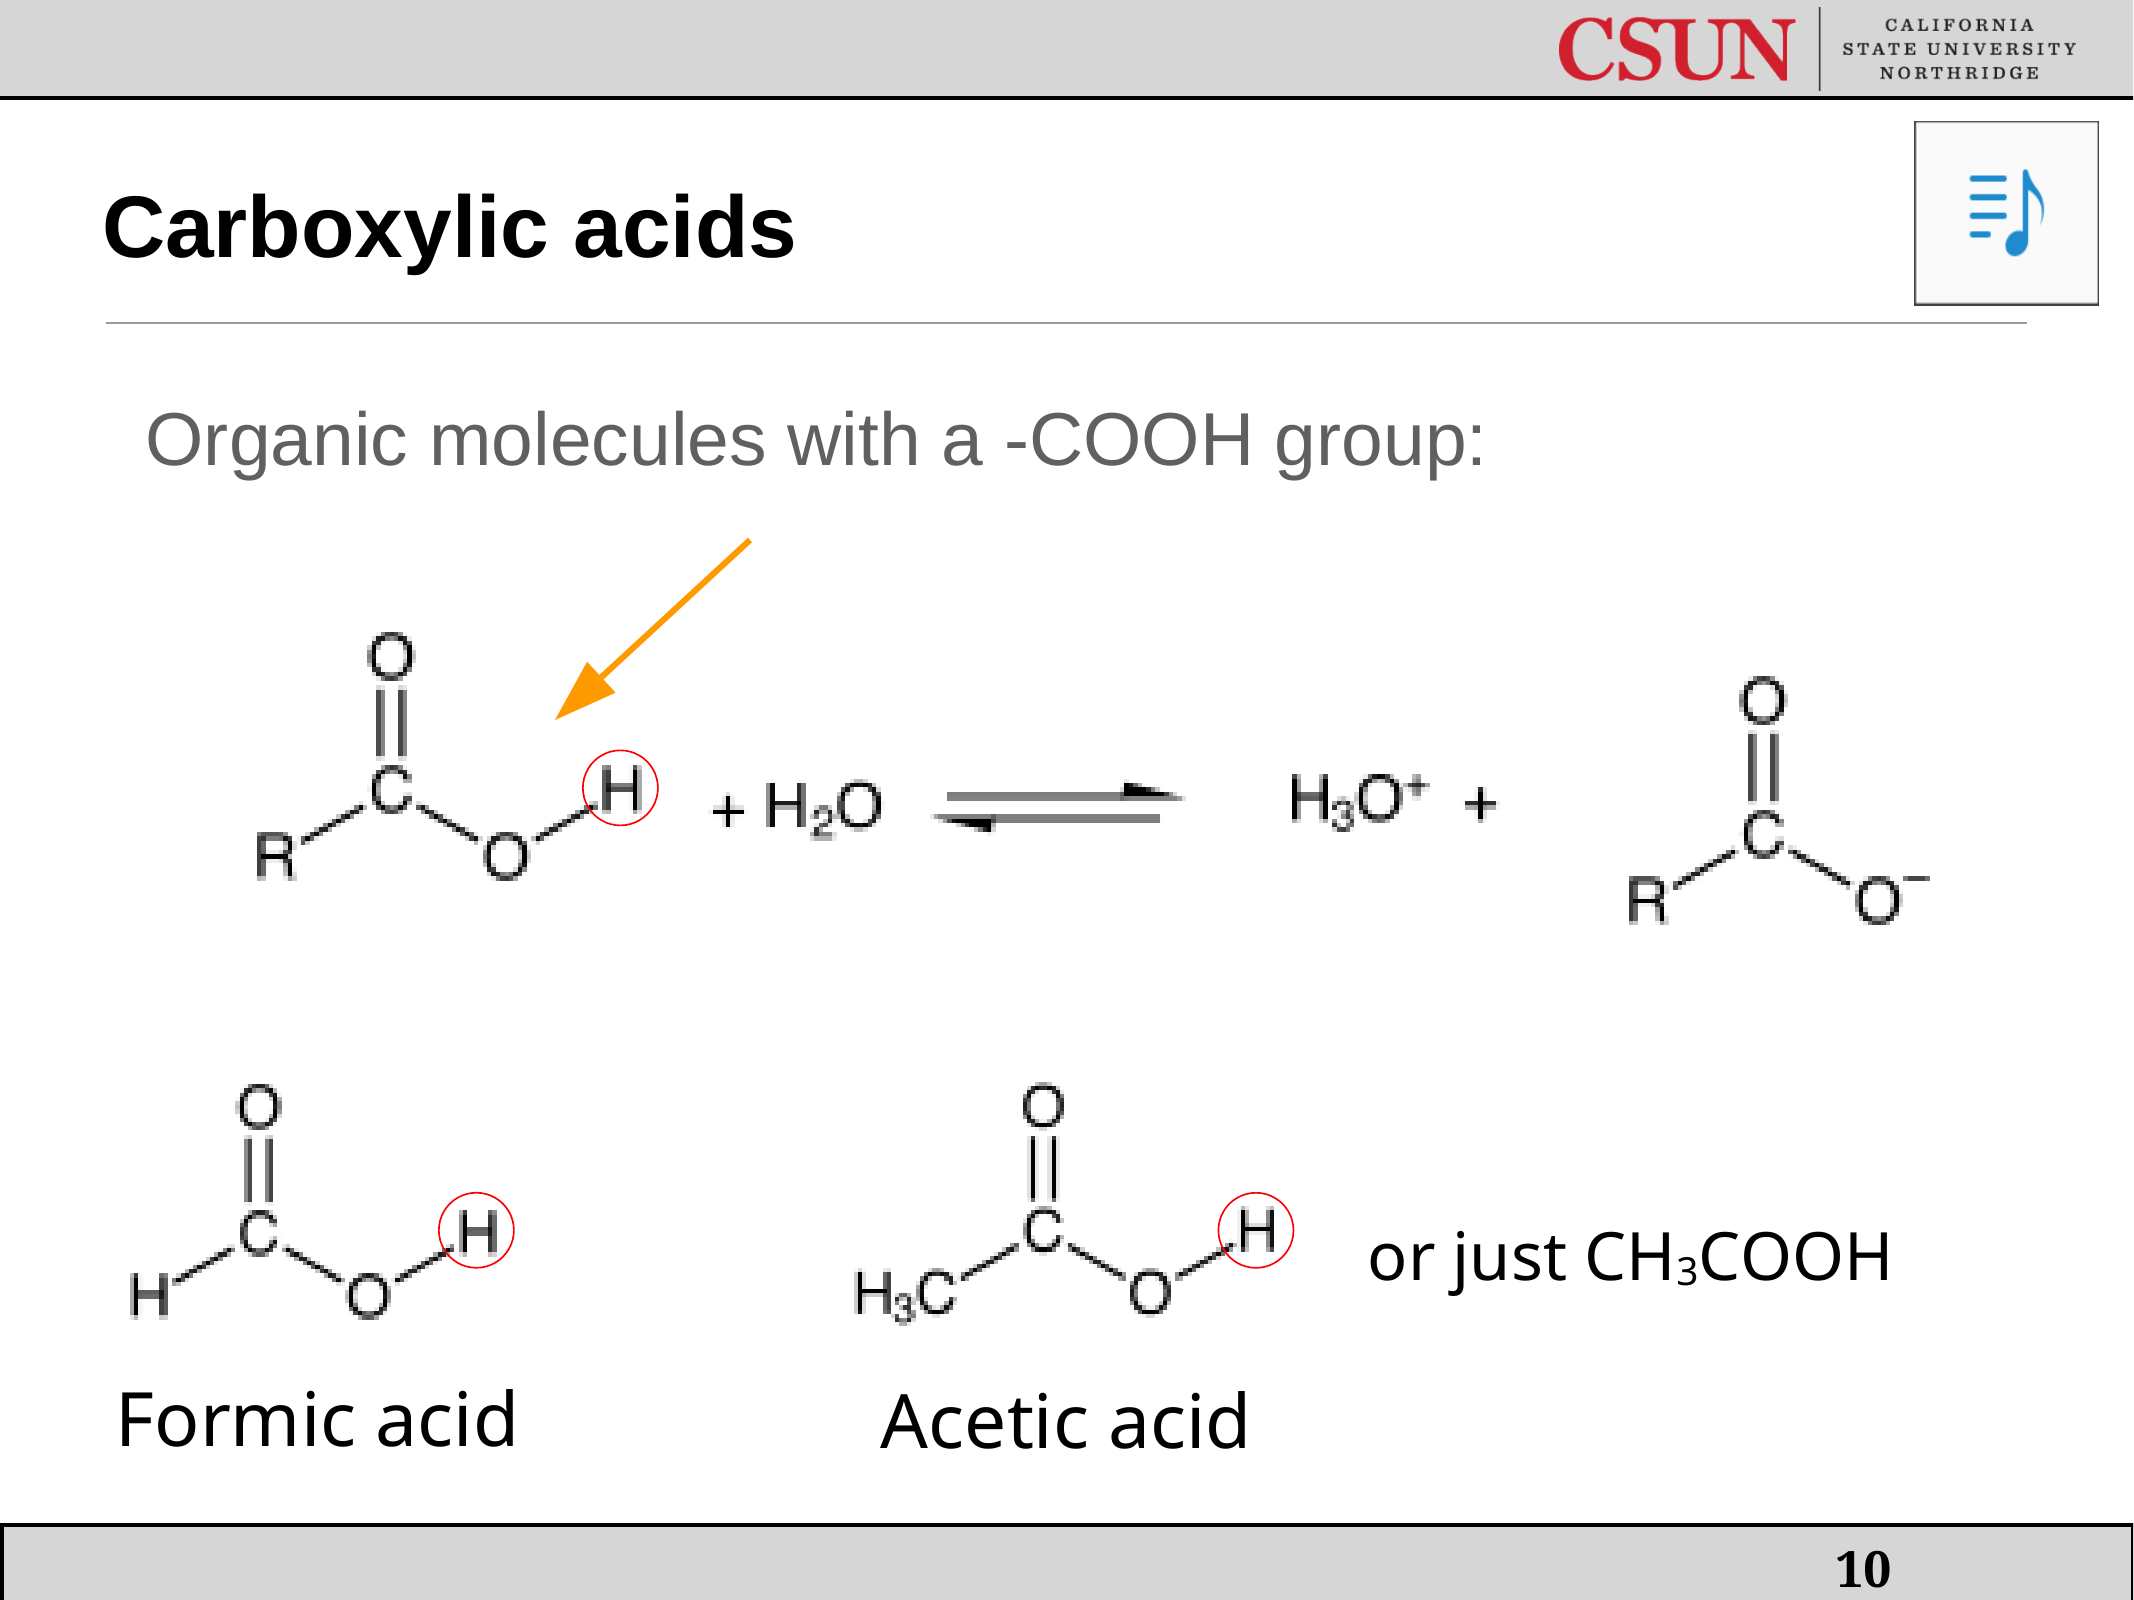

# Carboxylic acids
Organic molecules with a -COOH group:
or just CH3COOH
Formic acid
Acetic acid
10